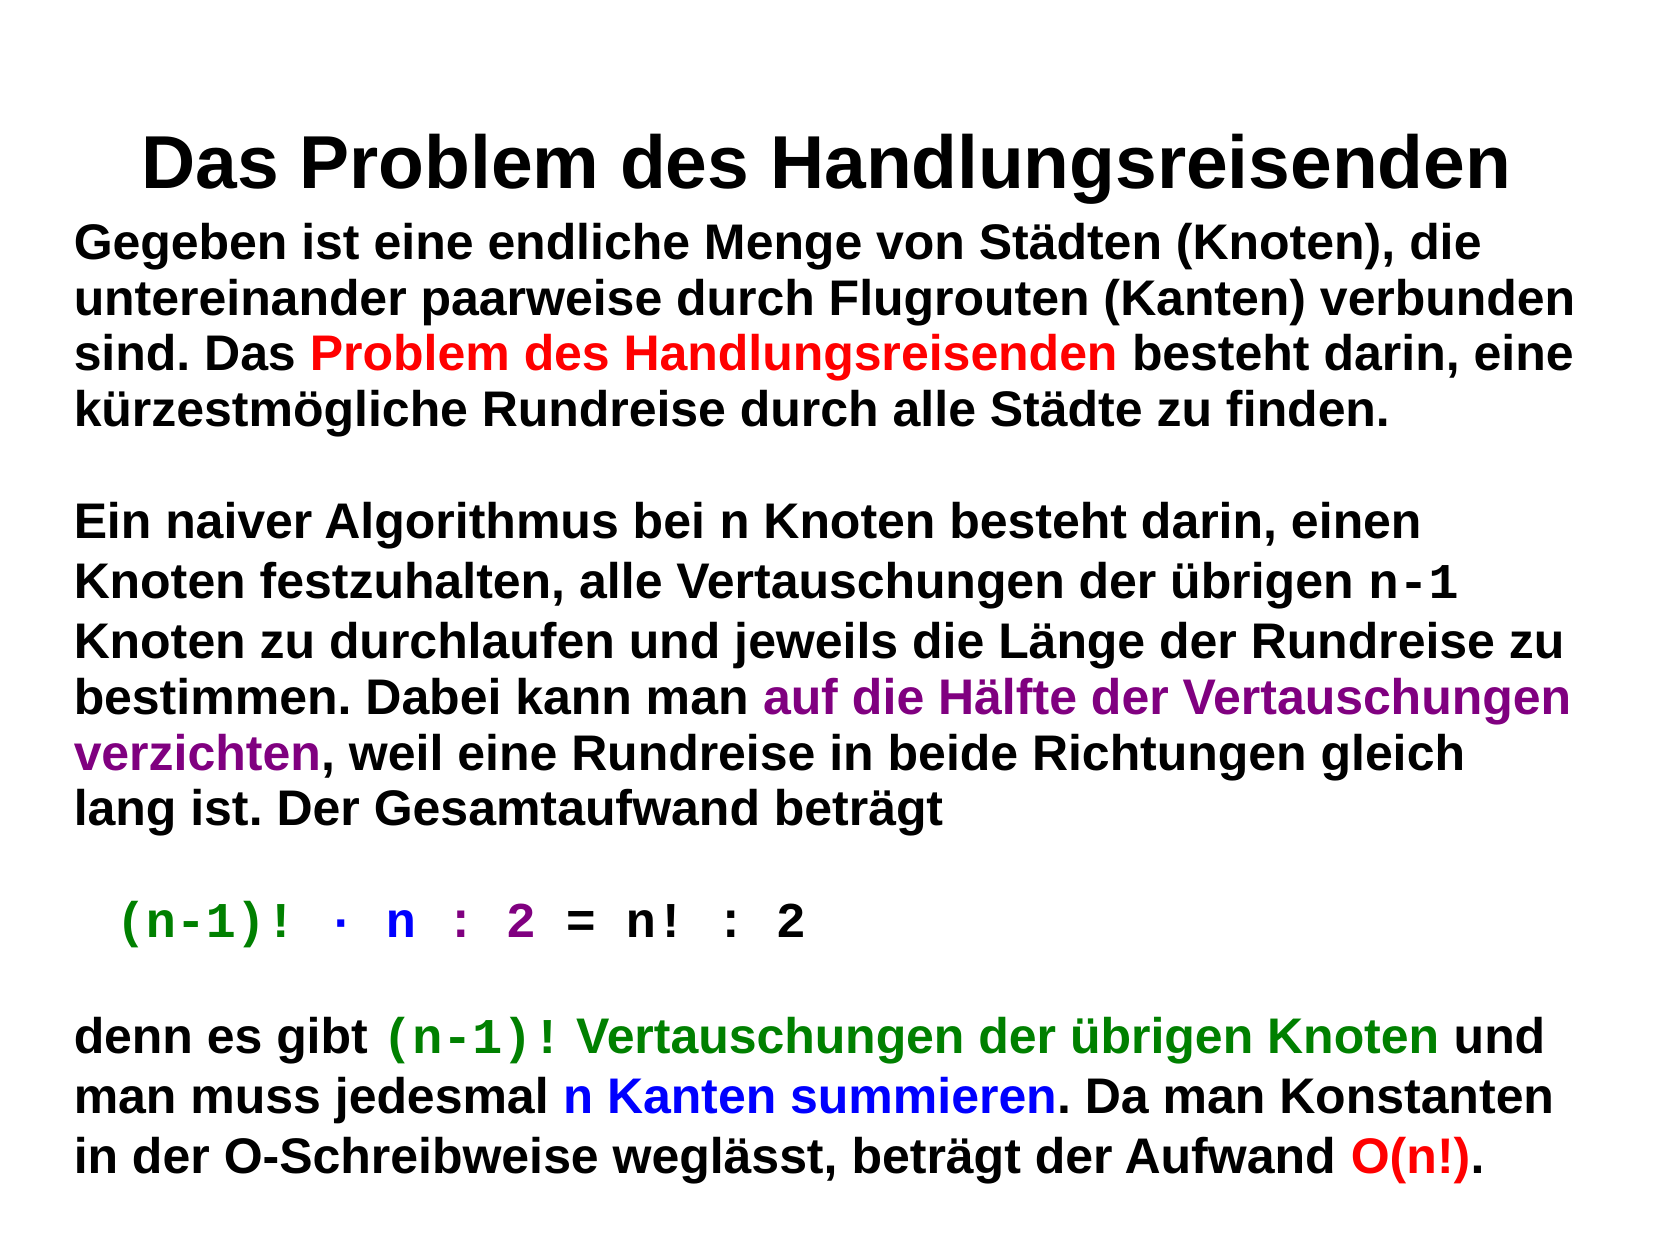

# Das Problem des Handlungsreisenden
Gegeben ist eine endliche Menge von Städten (Knoten), die untereinander paarweise durch Flugrouten (Kanten) verbunden sind. Das Problem des Handlungsreisenden besteht darin, eine kürzestmögliche Rundreise durch alle Städte zu finden.
Ein naiver Algorithmus bei n Knoten besteht darin, einen Knoten festzuhalten, alle Vertauschungen der übrigen n-1 Knoten zu durchlaufen und jeweils die Länge der Rundreise zu bestimmen. Dabei kann man auf die Hälfte der Vertauschungen verzichten, weil eine Rundreise in beide Richtungen gleich lang ist. Der Gesamtaufwand beträgt
 (n-1)! · n : 2 = n! : 2
denn es gibt (n-1)! Vertauschungen der übrigen Knoten und man muss jedesmal n Kanten summieren. Da man Konstanten in der O-Schreibweise weglässt, beträgt der Aufwand O(n!).